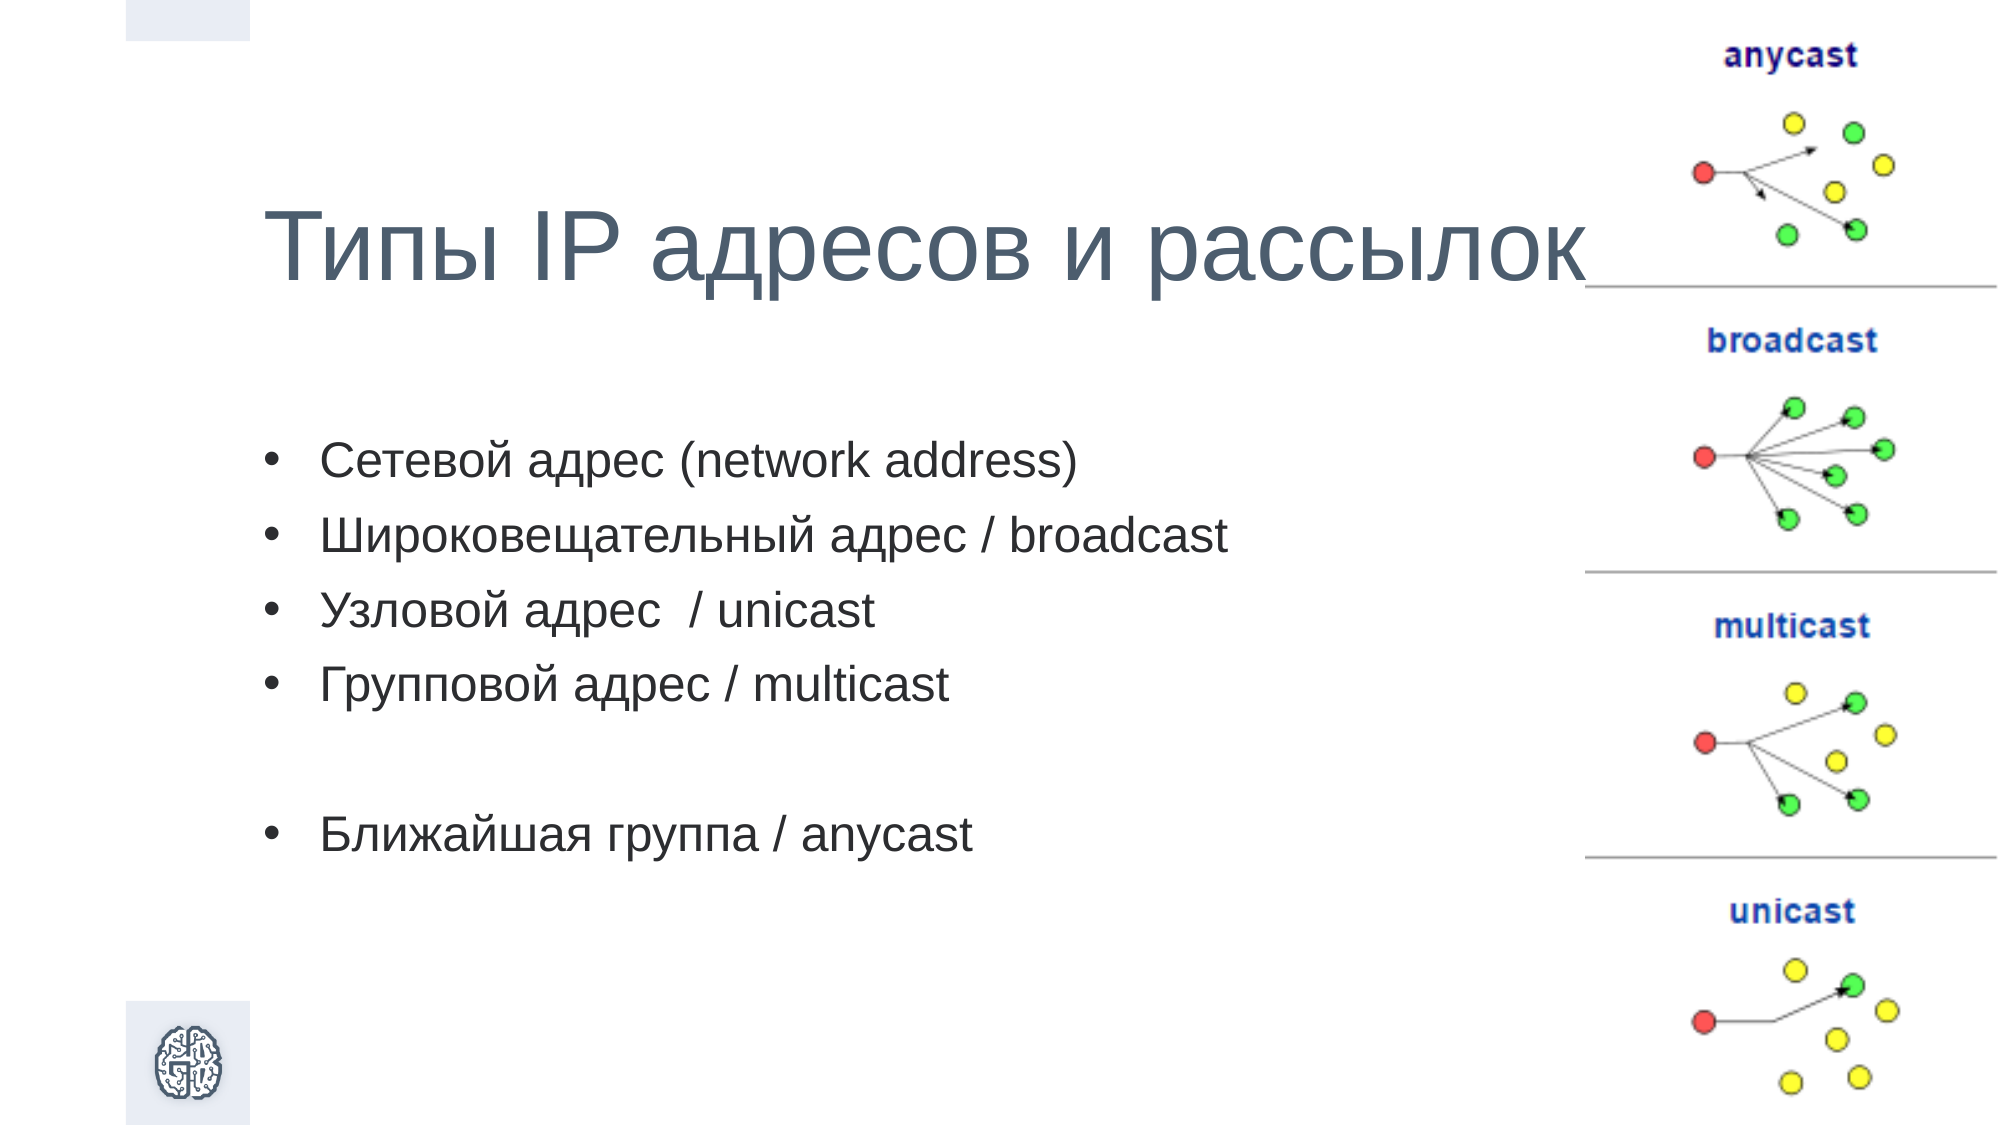

Типы IP адресов и рассылок
# Сетевой адрес (network address)
Широковещательный адрес / broadcast
Узловой адрес / unicast
Групповой адрес / multicast
Ближайшая группа / anycast